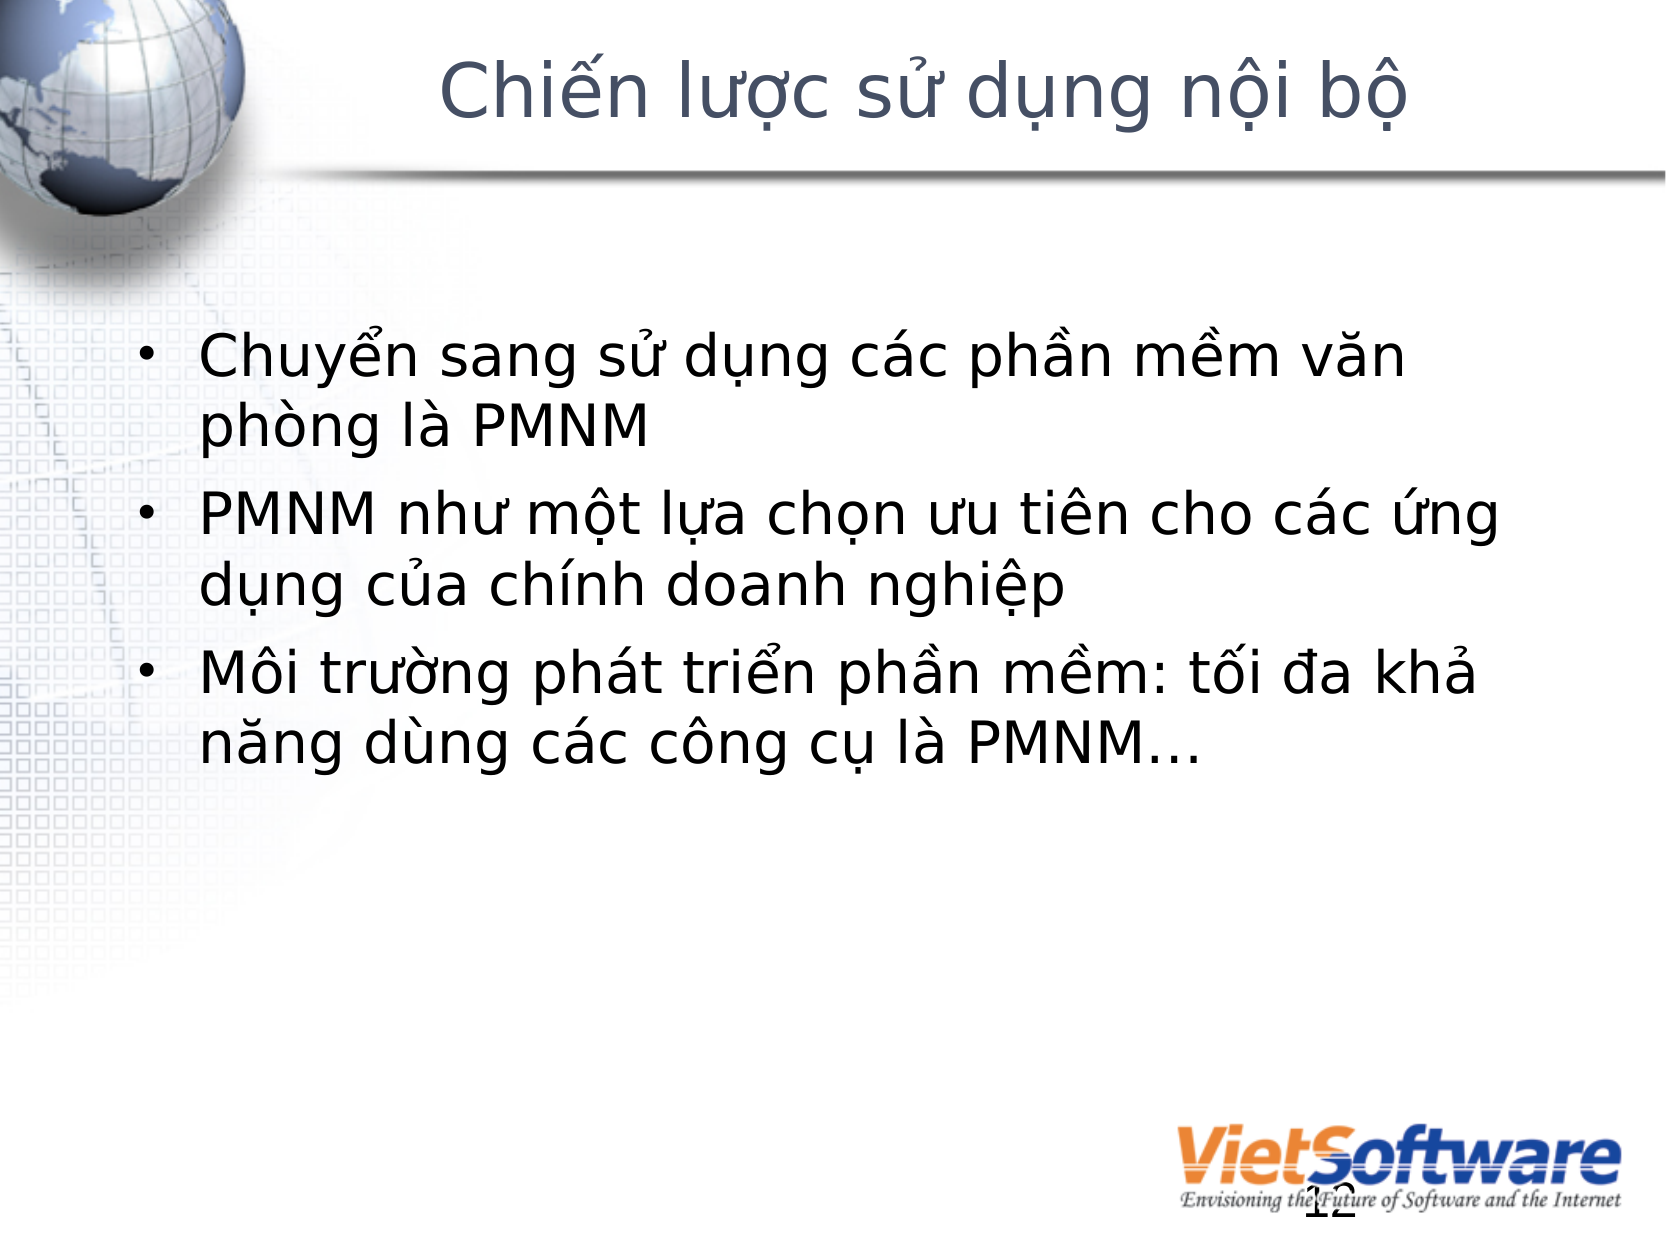

# Chiến lược sử dụng nội bộ
Chuyển sang sử dụng các phần mềm văn phòng là PMNM
PMNM như một lựa chọn ưu tiên cho các ứng dụng của chính doanh nghiệp
Môi trường phát triển phần mềm: tối đa khả năng dùng các công cụ là PMNM…
12